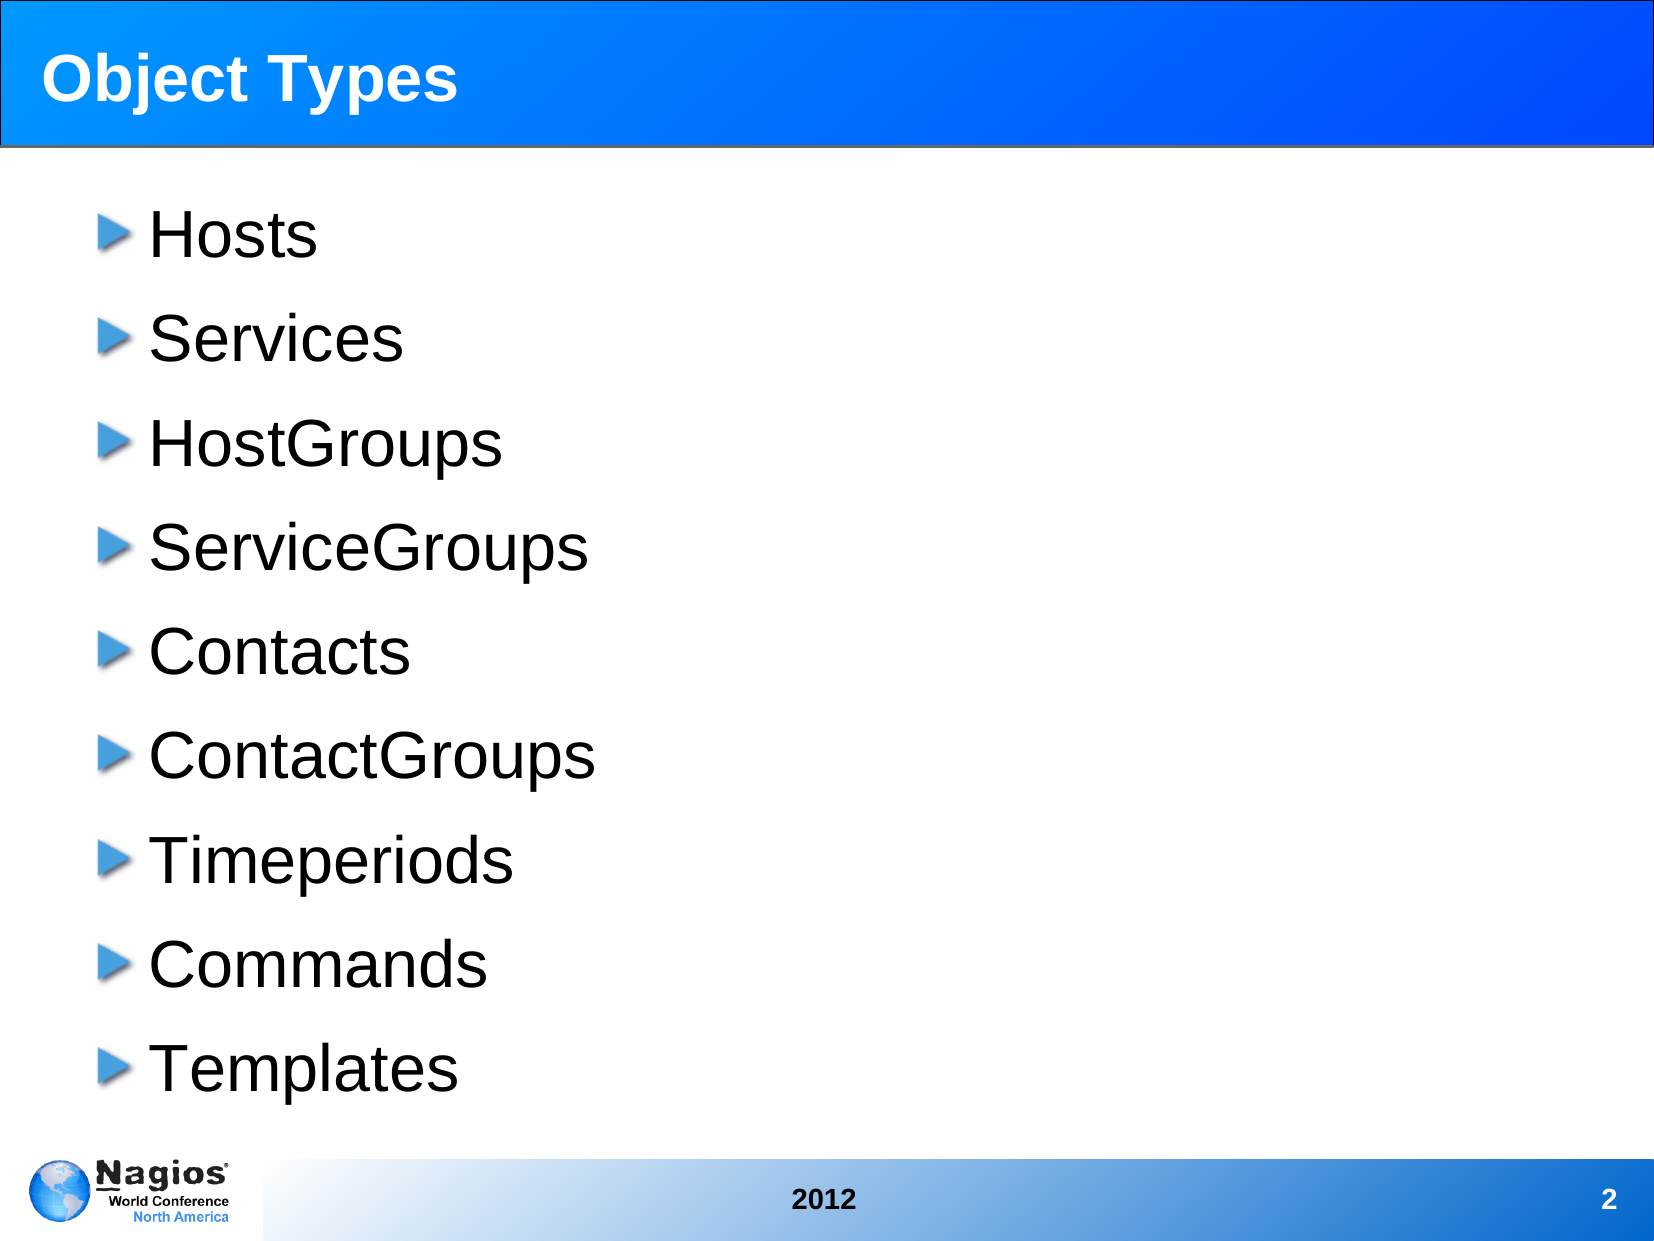

# Object Types
Hosts
Services
HostGroups
ServiceGroups
Contacts
ContactGroups
Timeperiods
Commands
Templates
2011
2